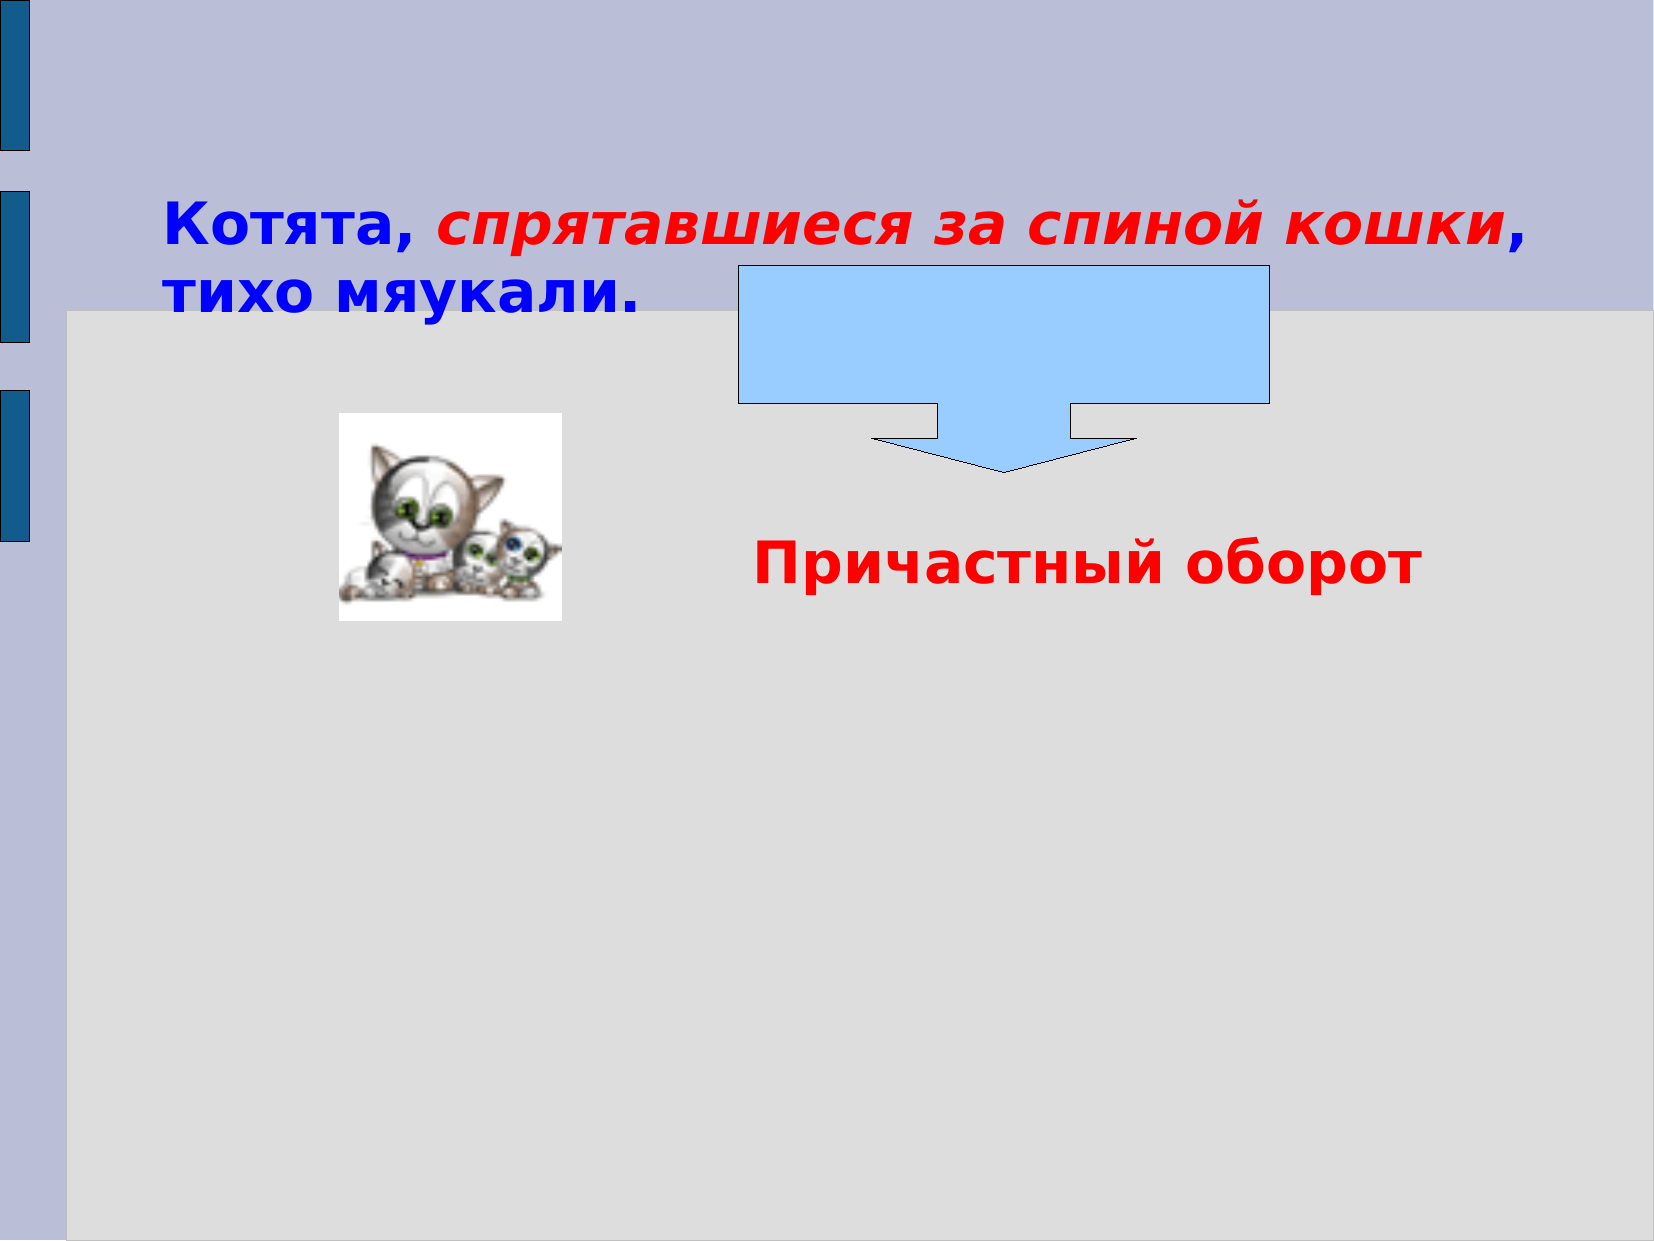

Котята, спрятавшиеся за спиной кошки, тихо мяукали.
								Причастный оборот